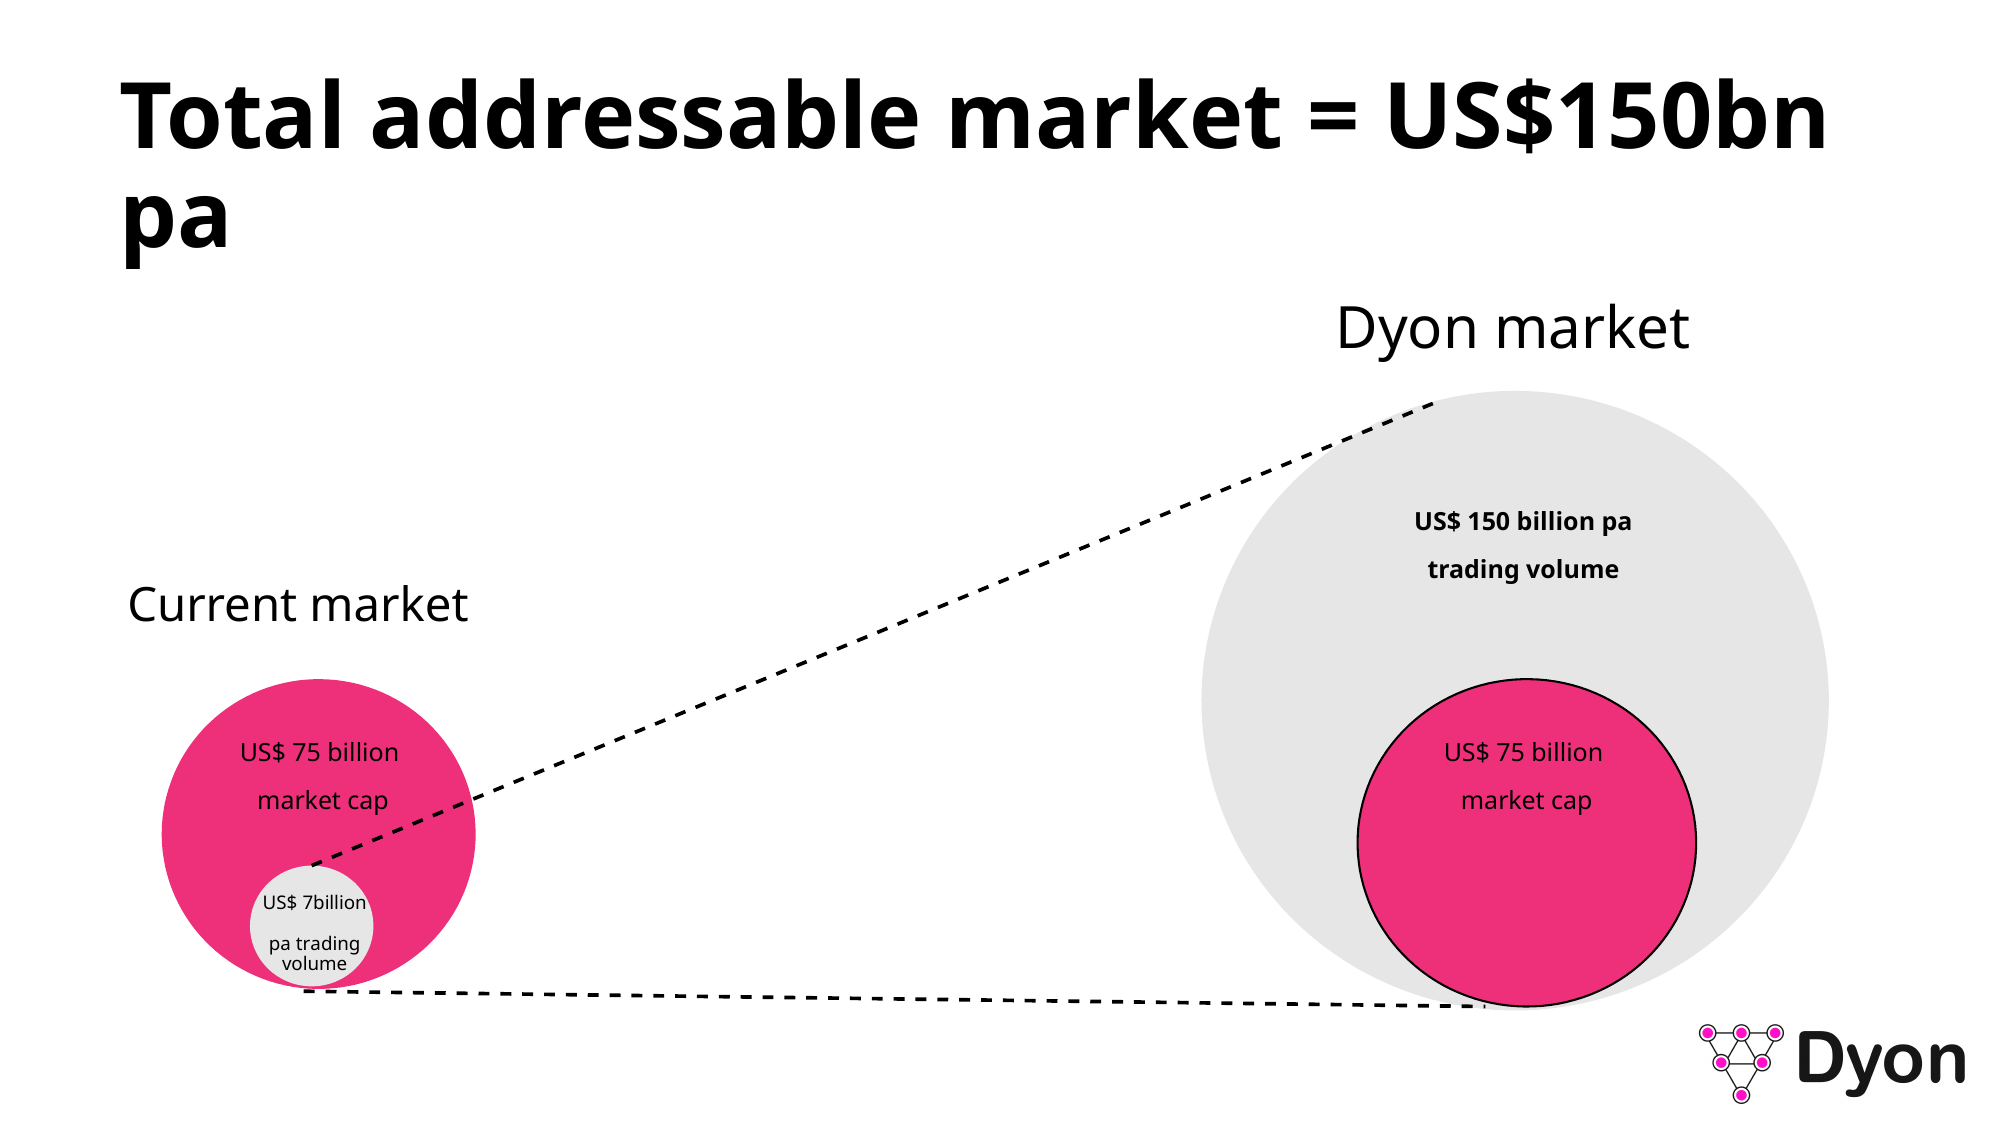

# Total addressable market = US$150bn pa
Dyon market
US$ 150 billion pa
trading volume
Current market
US$ 75 billion
market cap
US$ 75 billion
market cap
US$ 7billion
pa trading volume